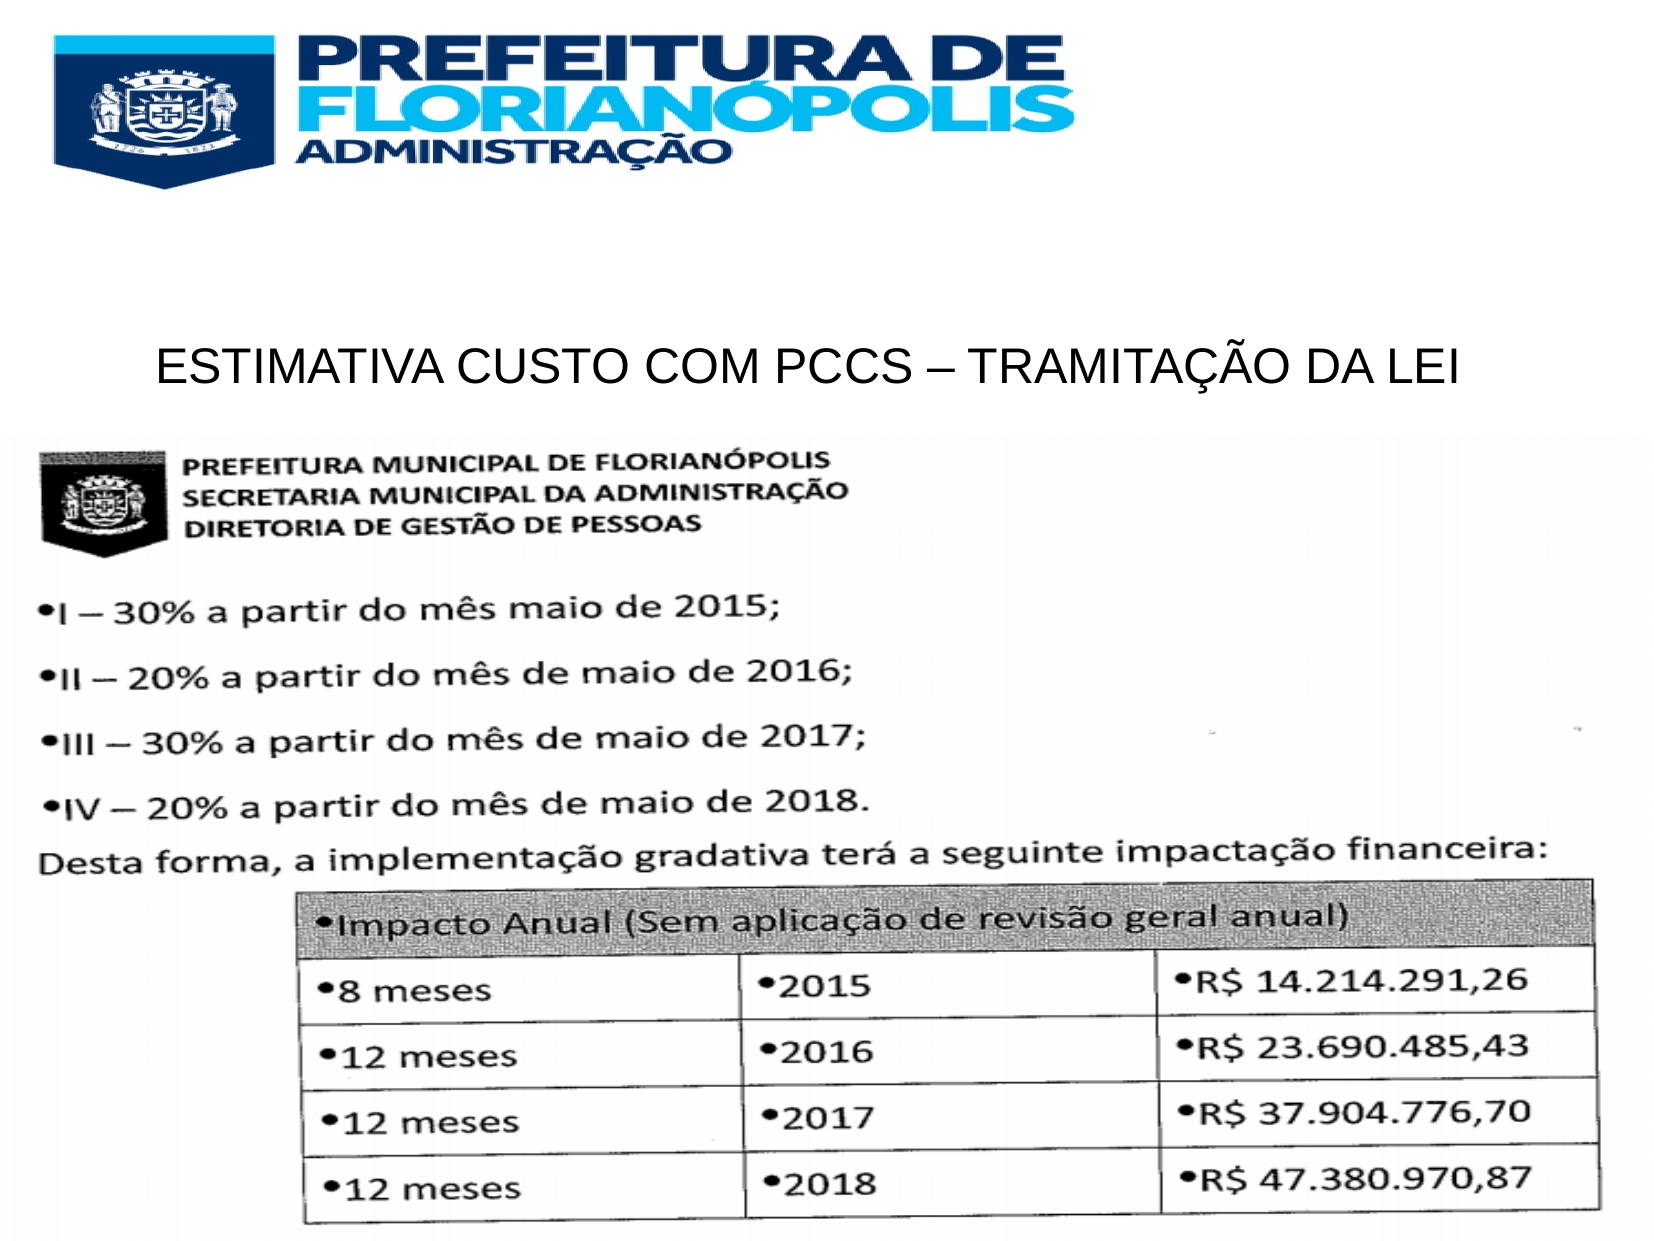

# ESTIMATIVA CUSTO COM PCCS – TRAMITAÇÃO DA LEI